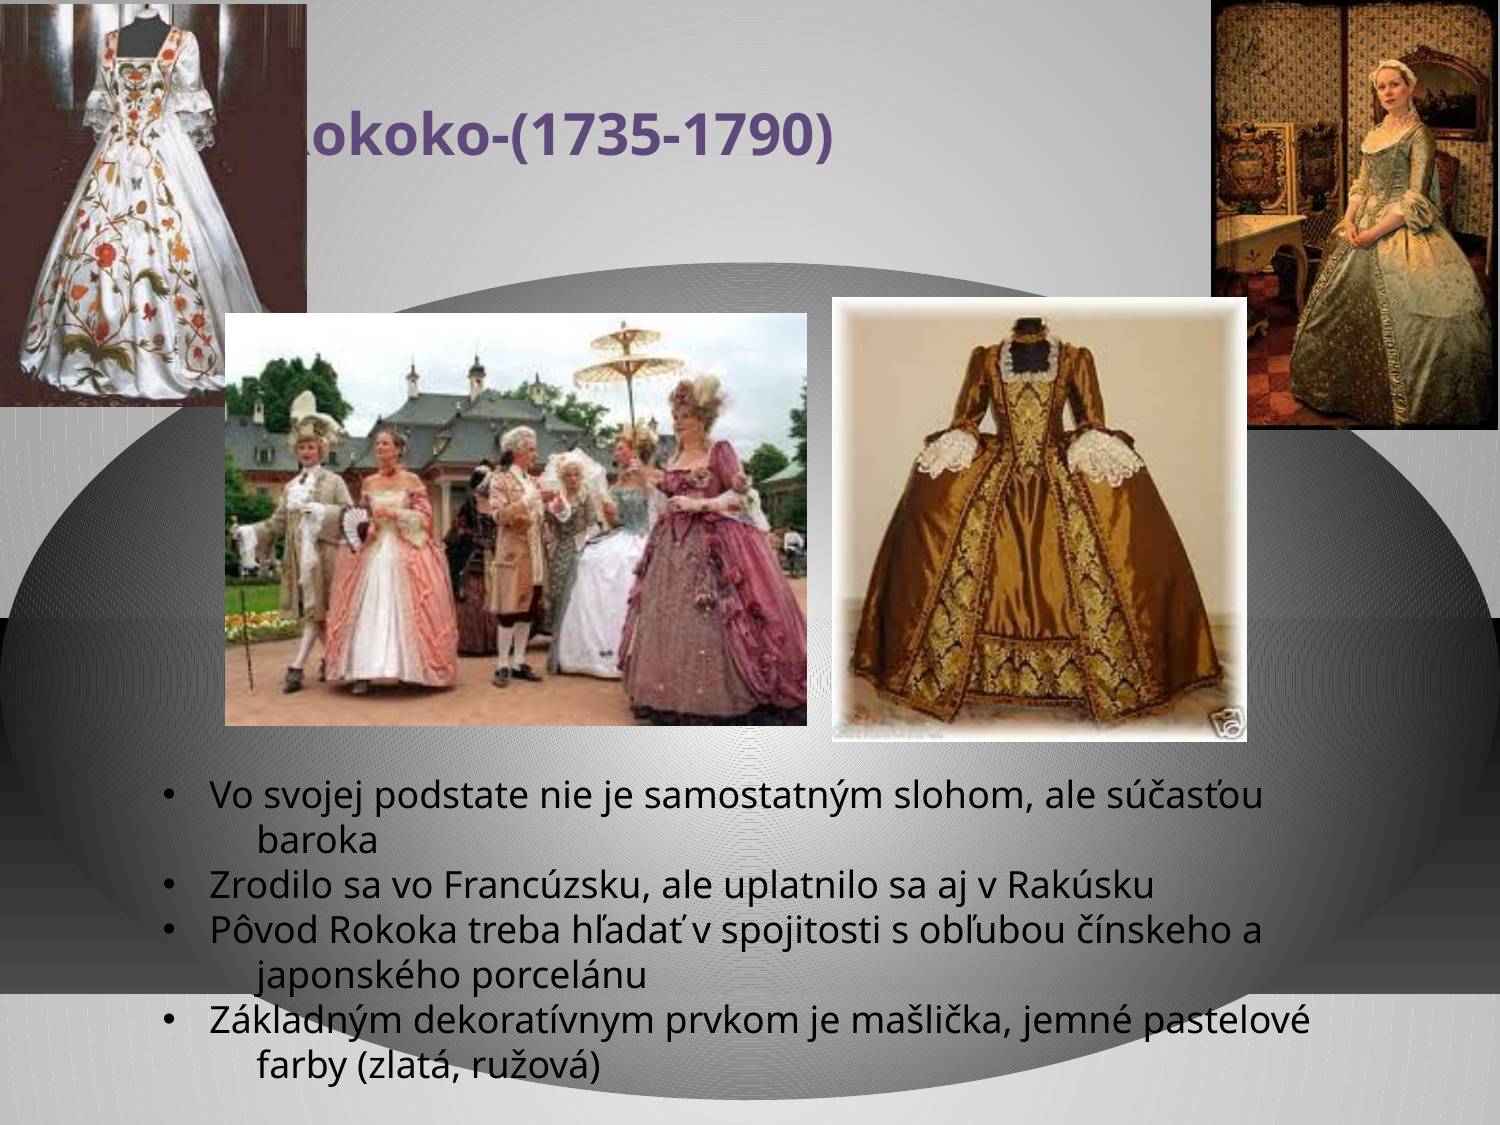

# Rokoko-(1735-1790)
Vo svojej podstate nie je samostatným slohom, ale súčasťou baroka
Zrodilo sa vo Francúzsku, ale uplatnilo sa aj v Rakúsku
Pôvod Rokoka treba hľadať v spojitosti s obľubou čínskeho a japonského porcelánu
Základným dekoratívnym prvkom je mašlička, jemné pastelové farby (zlatá, ružová)